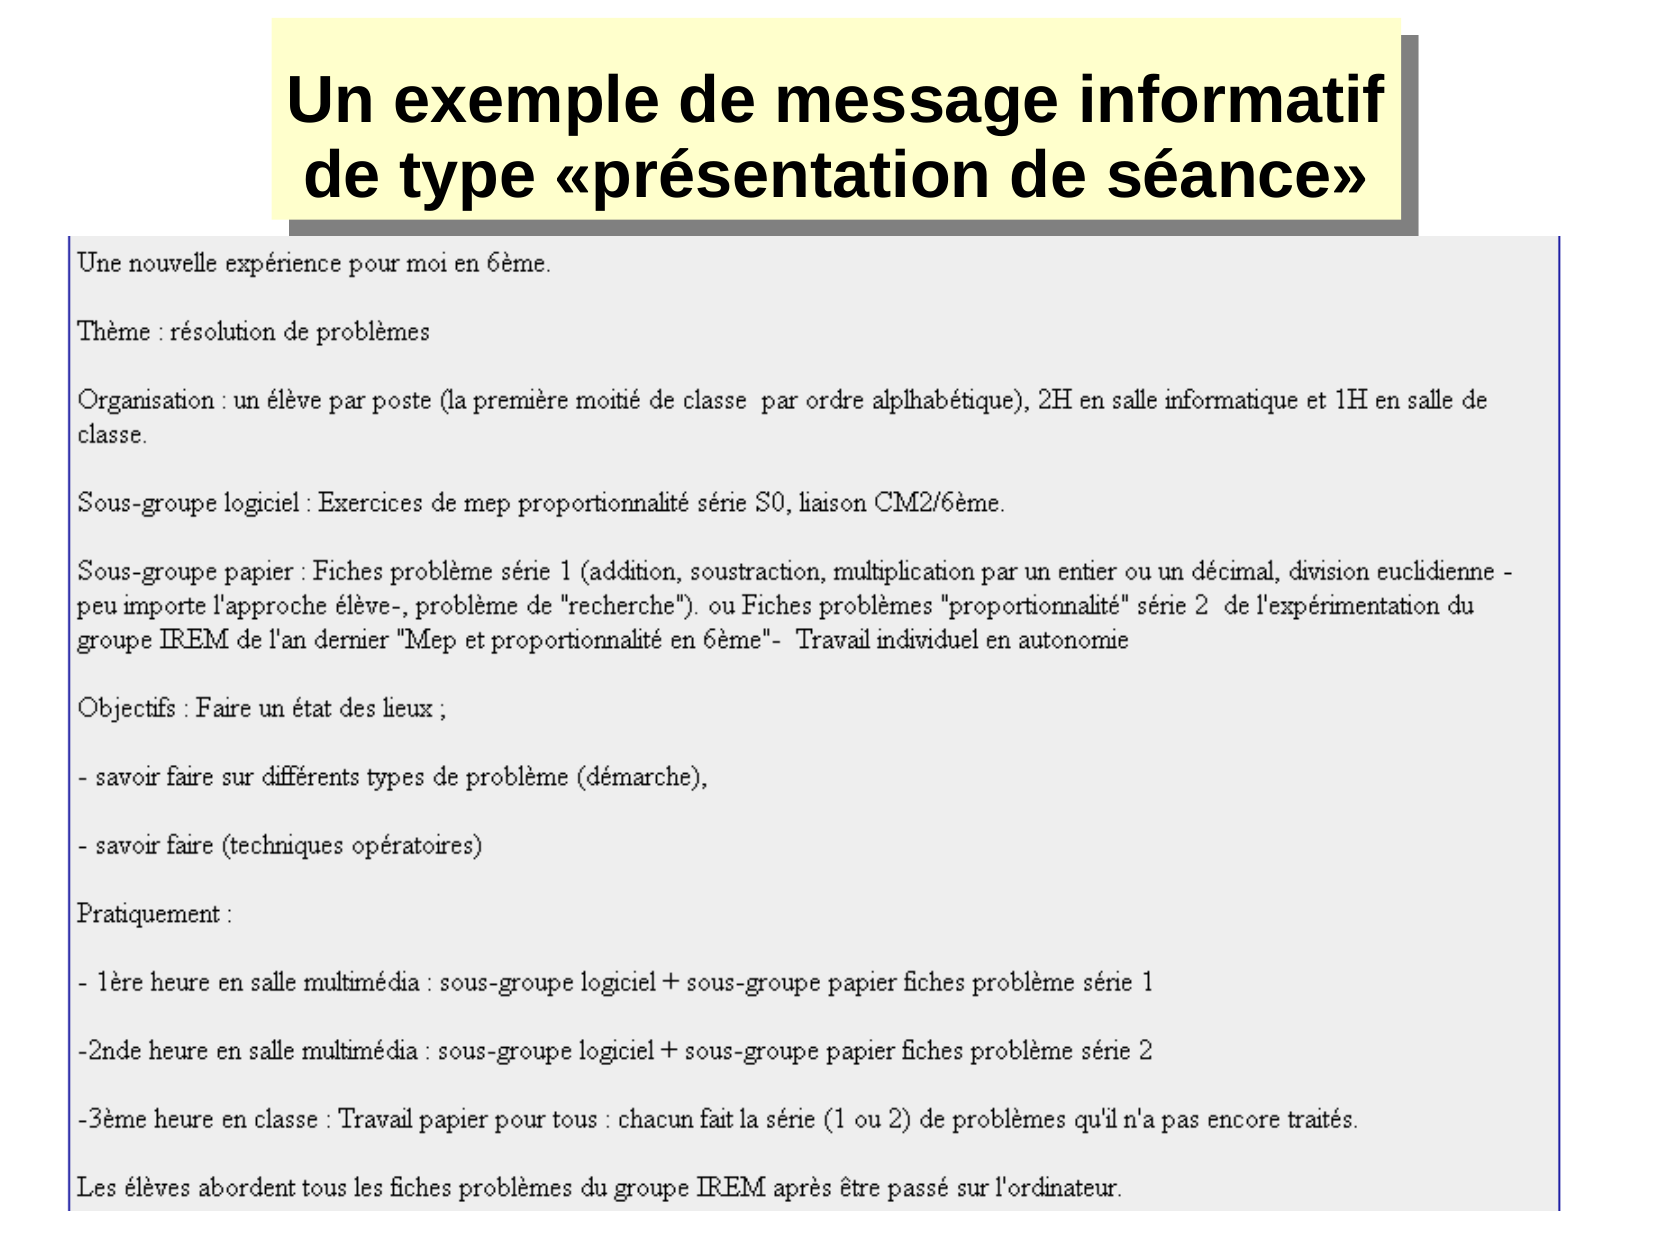

Un exemple de message informatif
de type «présentation de séance»